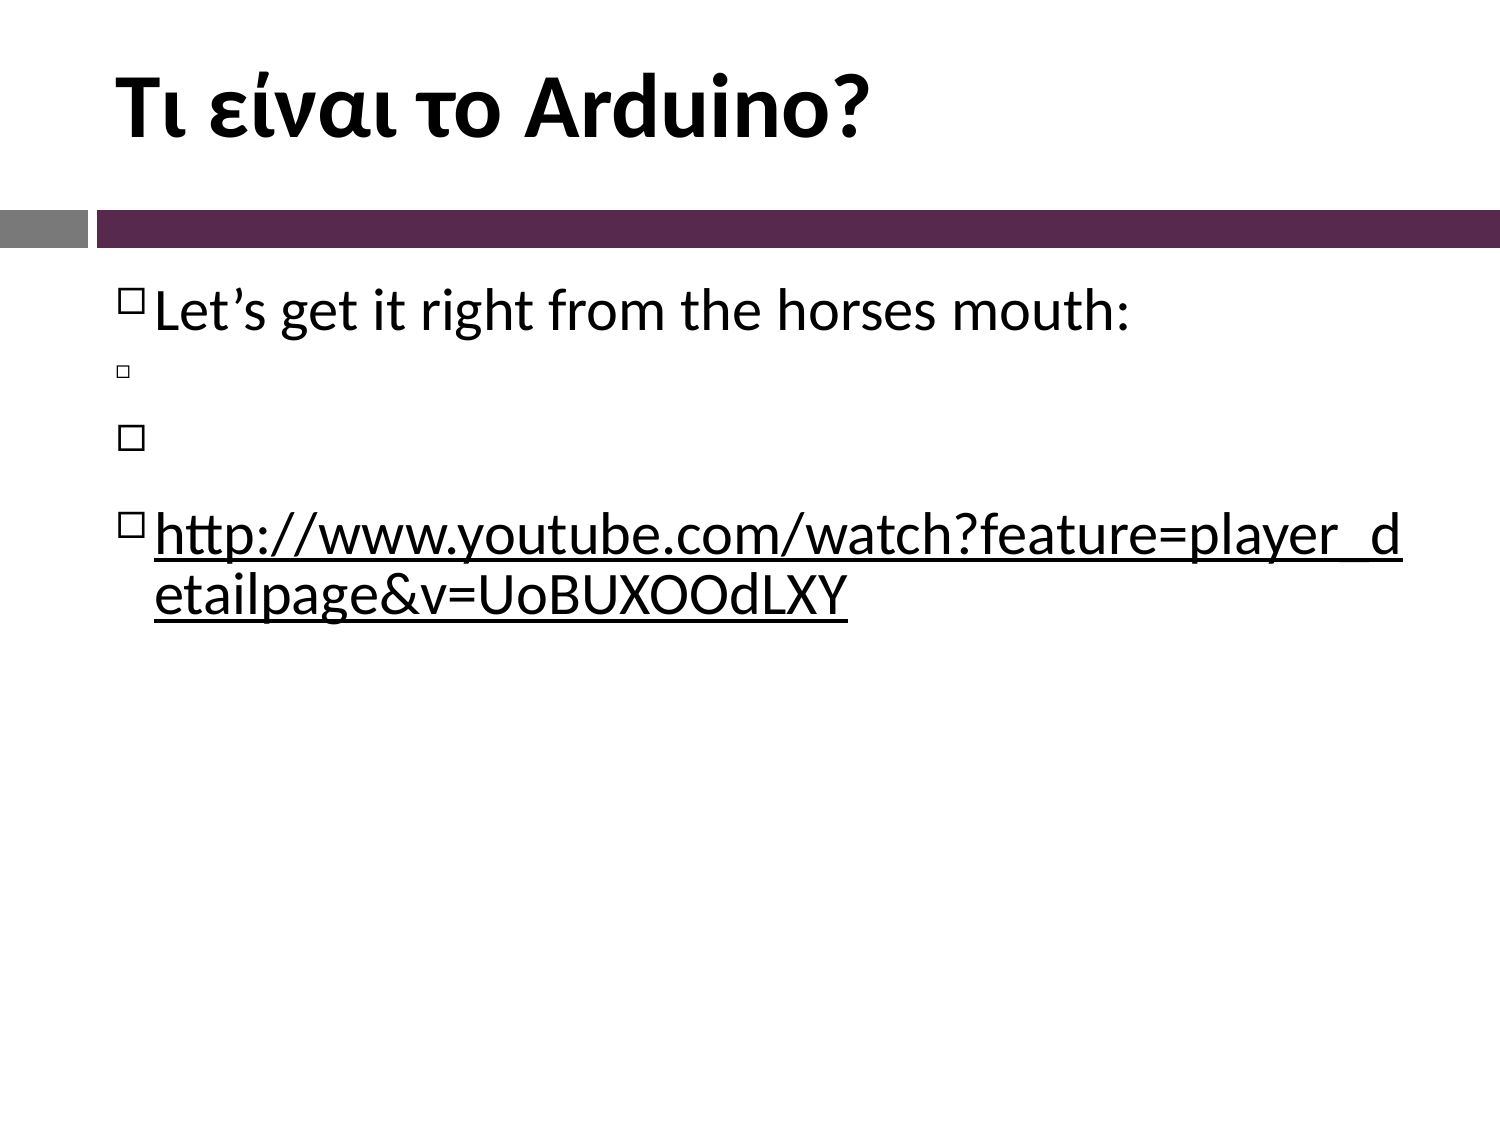

# Τι είναι το Arduino?
Let’s get it right from the horses mouth:
http://www.youtube.com/watch?feature=player_detailpage&v=UoBUXOOdLXY